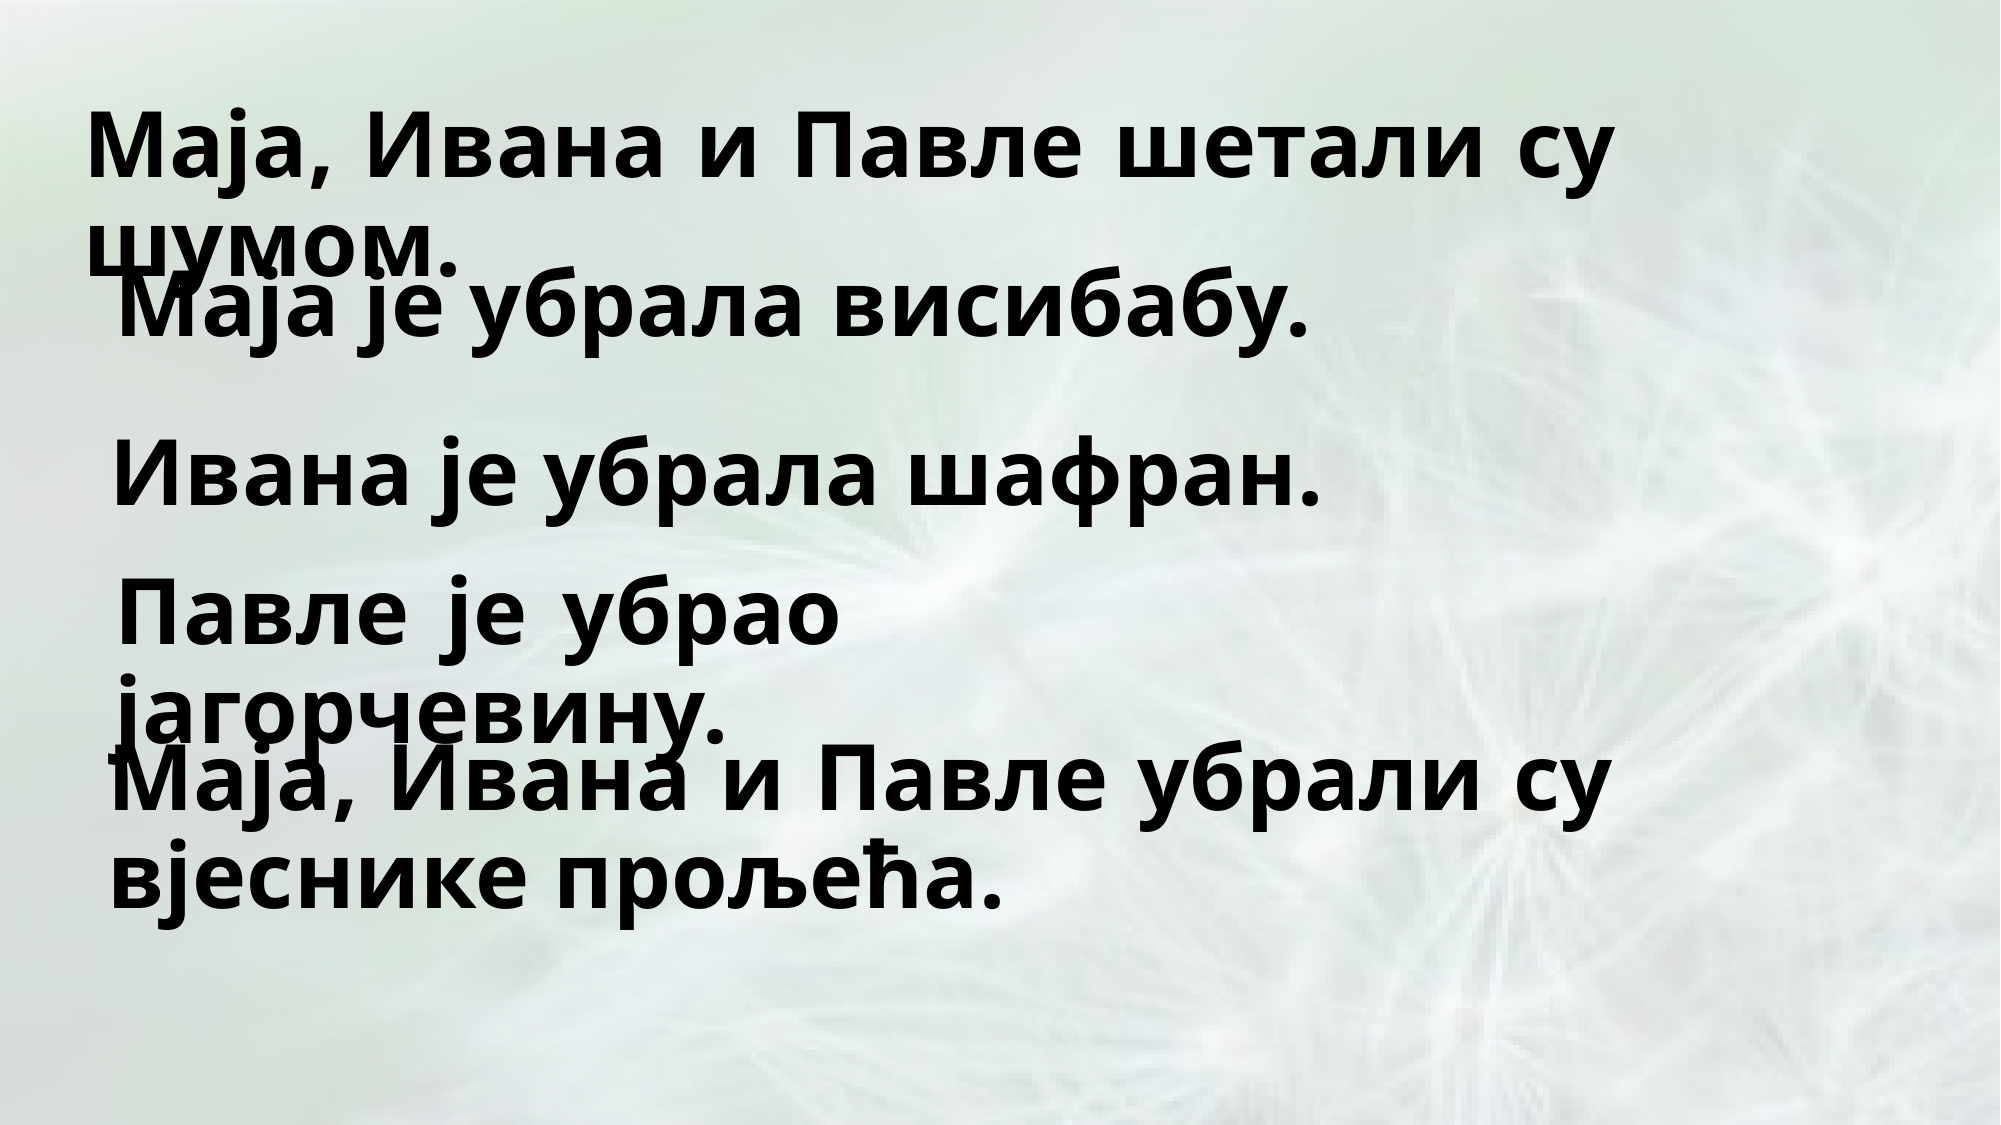

Маја, Ивана и Павле шетали су шумом.
Маја је убрала висибабу.
Ивана је убрала шафран.
Павле је убрао јагорчевину.
Maja, Ивана и Павле убрали су вјеснике прољећа.